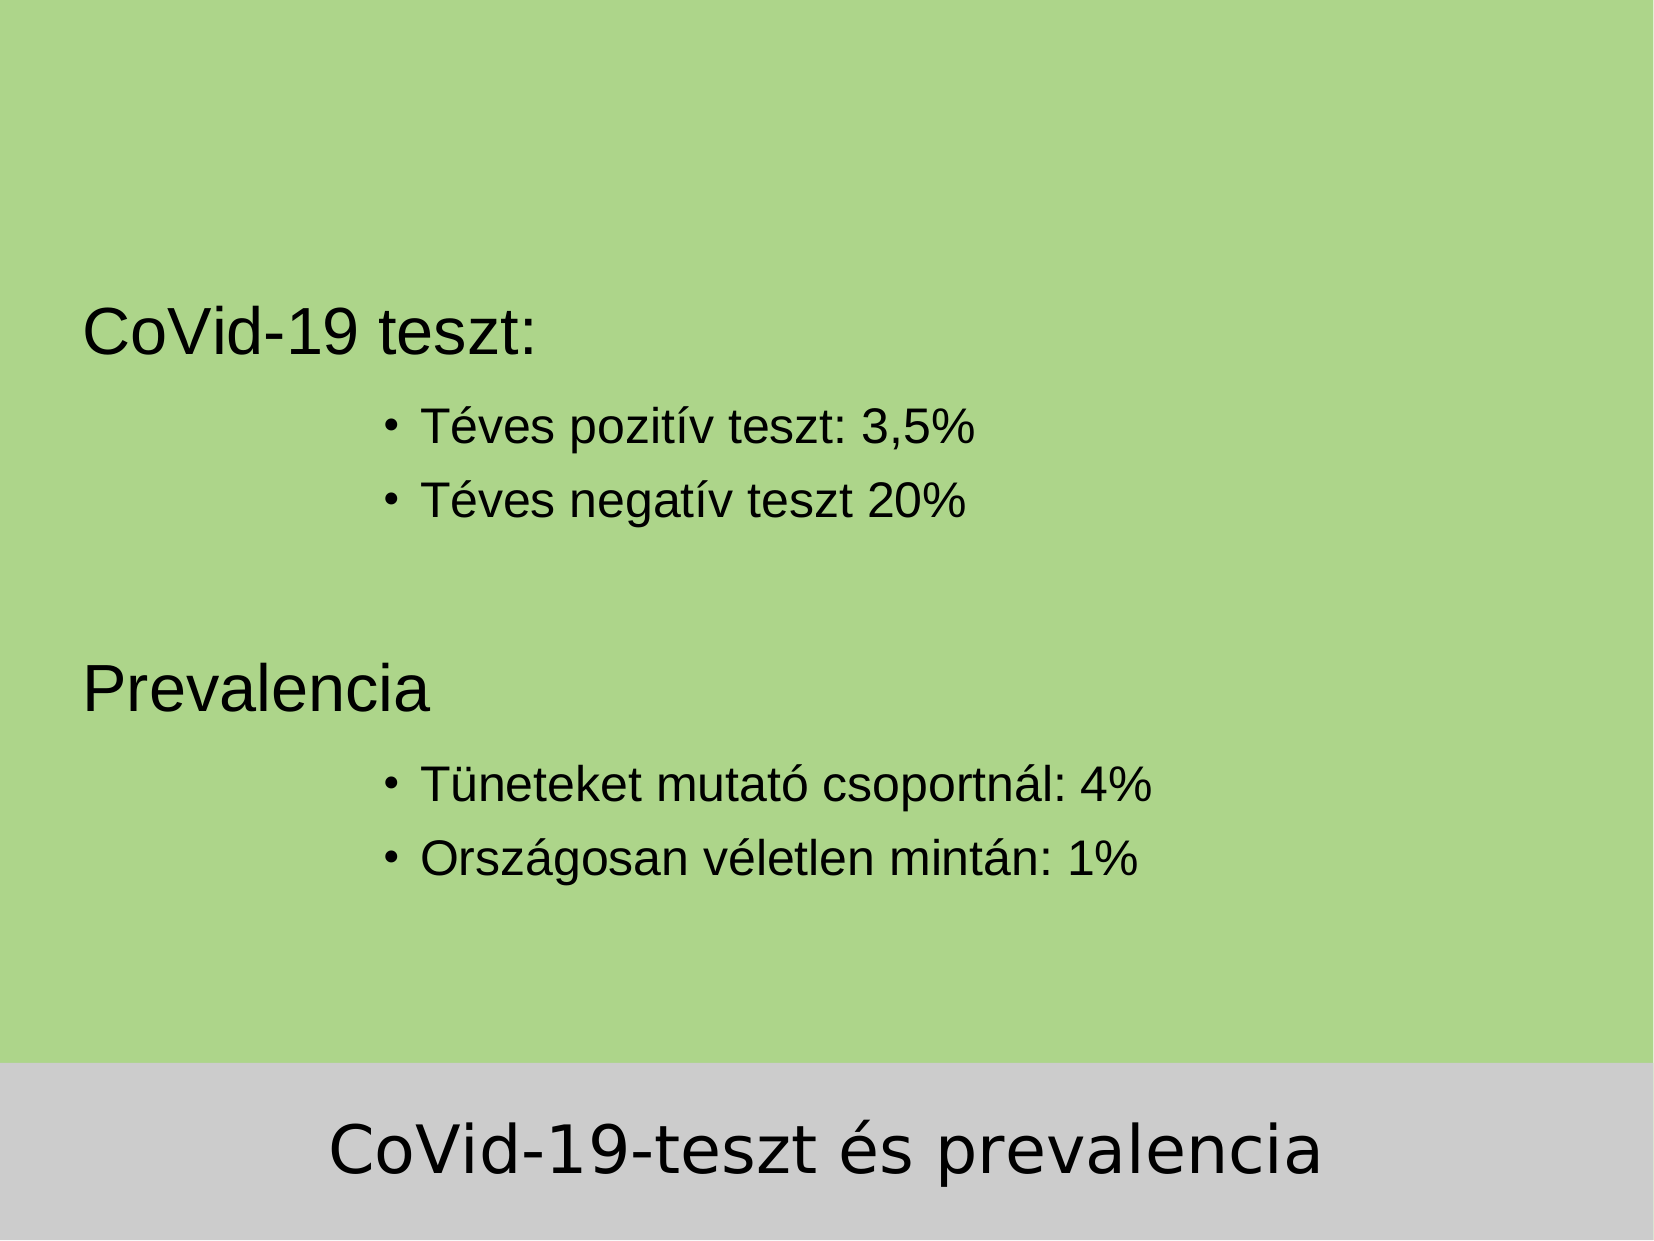

#
CoVid-19 teszt:
Téves pozitív teszt: 3,5%
Téves negatív teszt 20%
Prevalencia
Tüneteket mutató csoportnál: 4%
Országosan véletlen mintán: 1%
CoVid-19-teszt és prevalencia